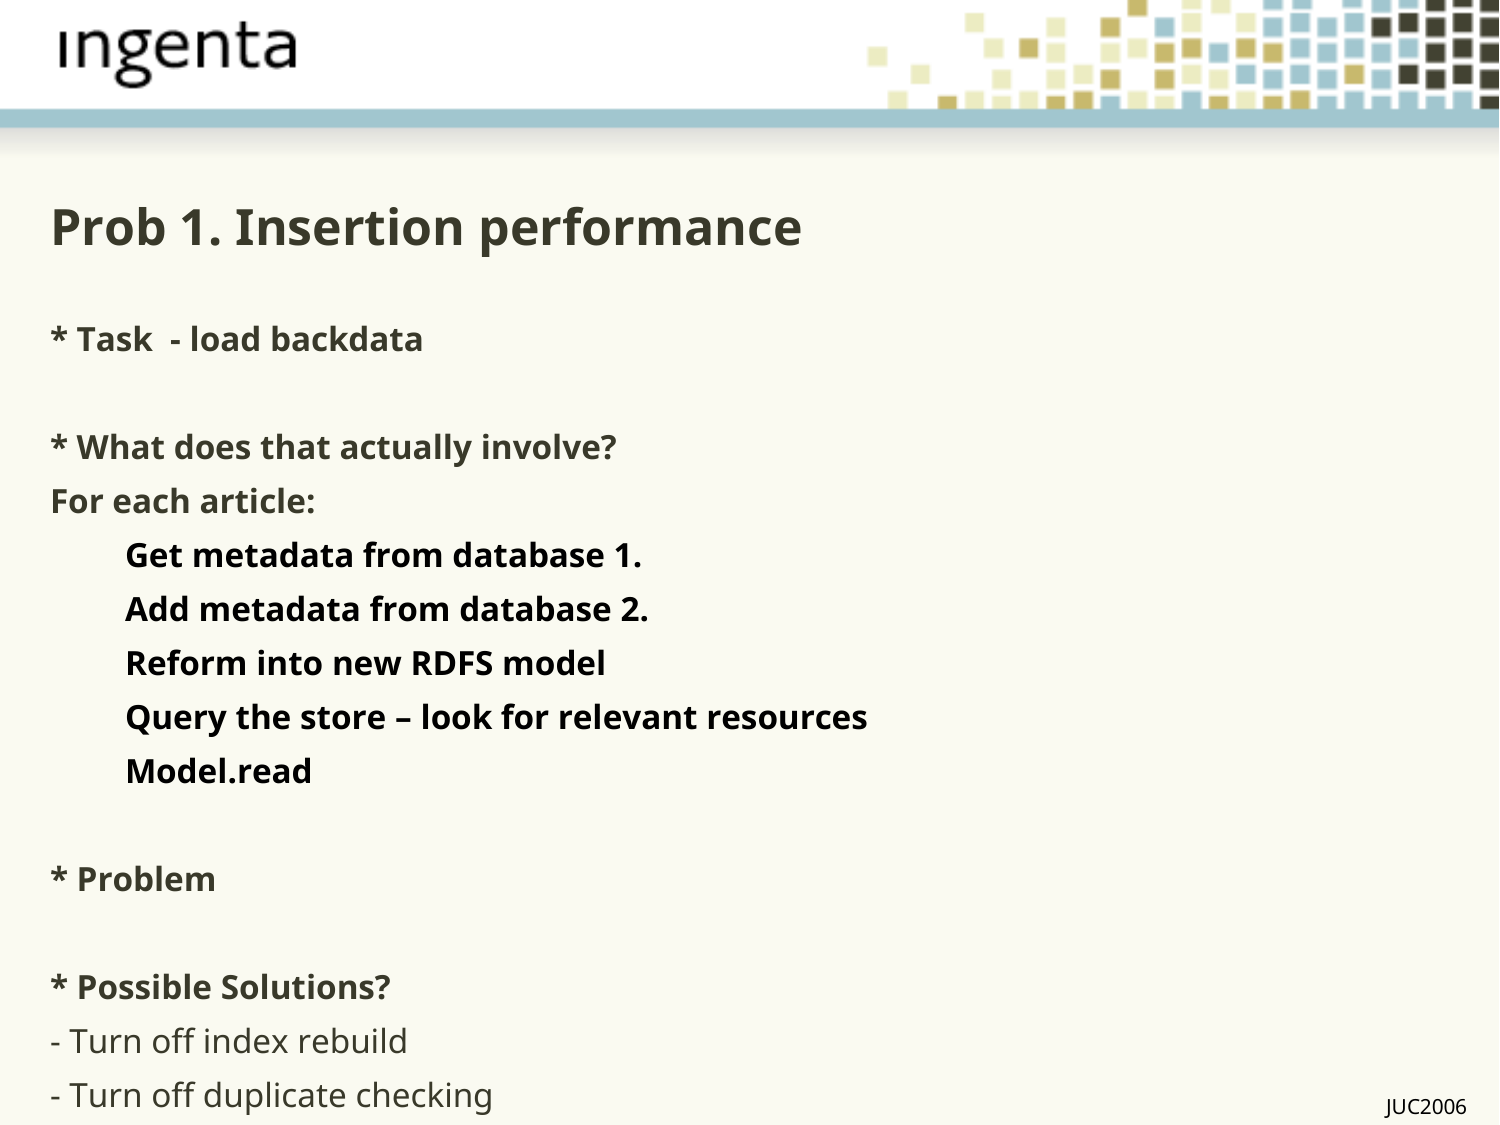

# Prob 1. Insertion performance
* Task - load backdata
* What does that actually involve?
For each article:
Get metadata from database 1.
Add metadata from database 2.
Reform into new RDFS model
Query the store – look for relevant resources
Model.read
* Problem
* Possible Solutions?
- Turn off index rebuild
- Turn off duplicate checking
- Batching